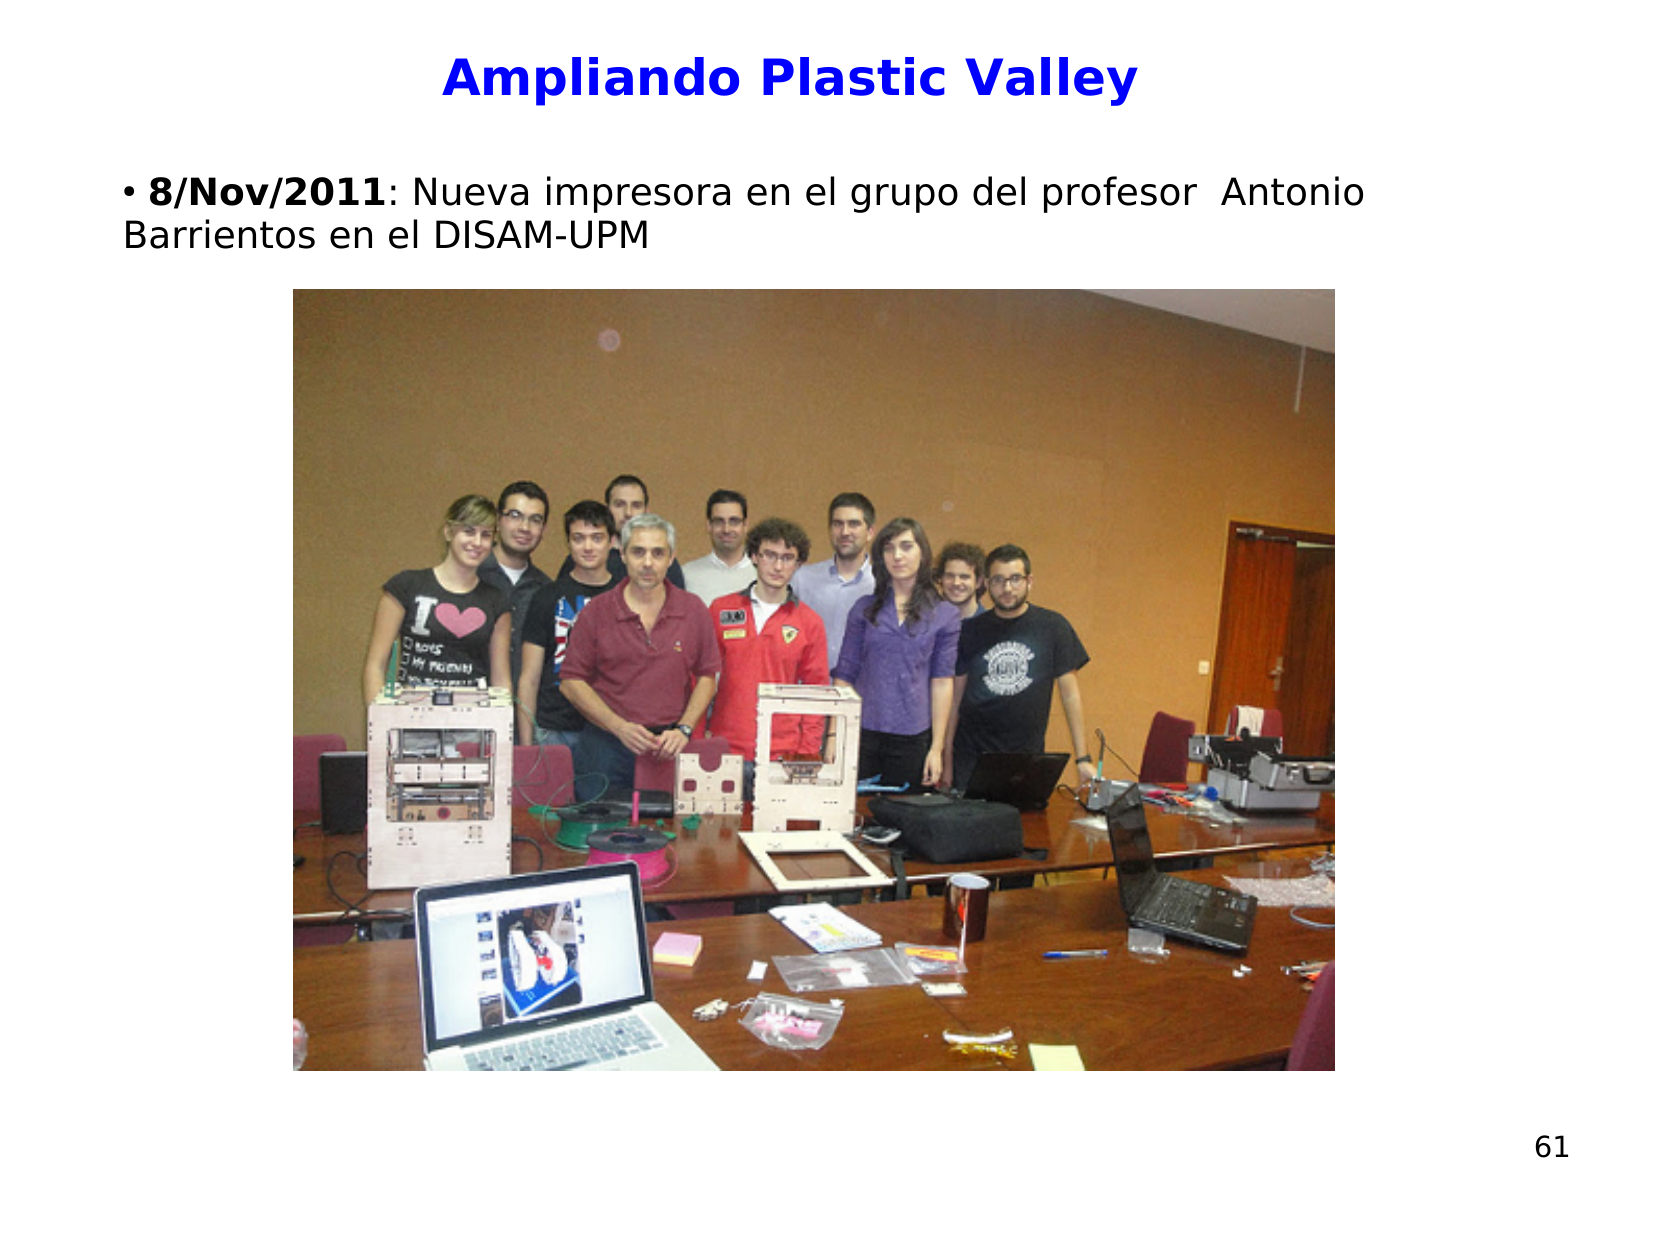

Ampliando Plastic Valley
 8/Nov/2011: Nueva impresora en el grupo del profesor Antonio Barrientos en el DISAM-UPM
61